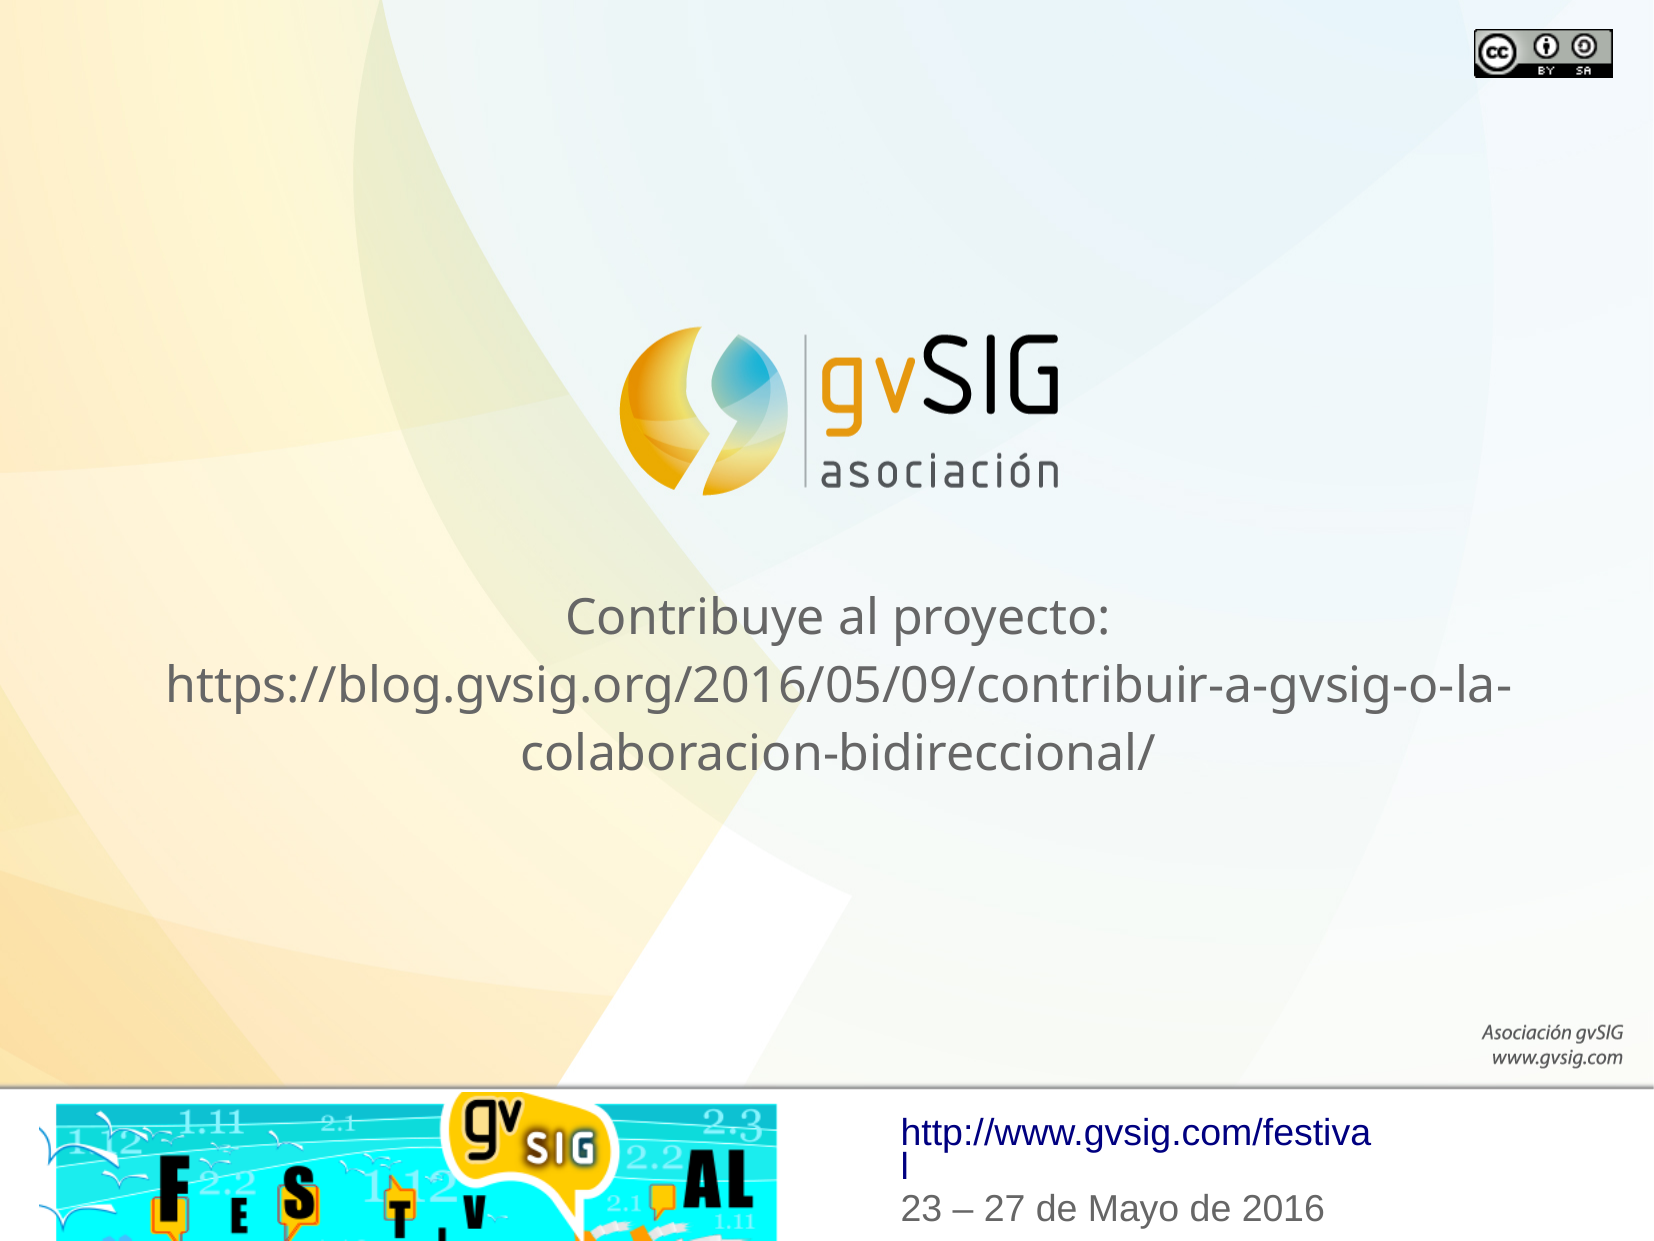

# Contribuye al proyecto: https://blog.gvsig.org/2016/05/09/contribuir-a-gvsig-o-la-colaboracion-bidireccional/
http://www.gvsig.com/festival
23 – 27 de Mayo de 2016